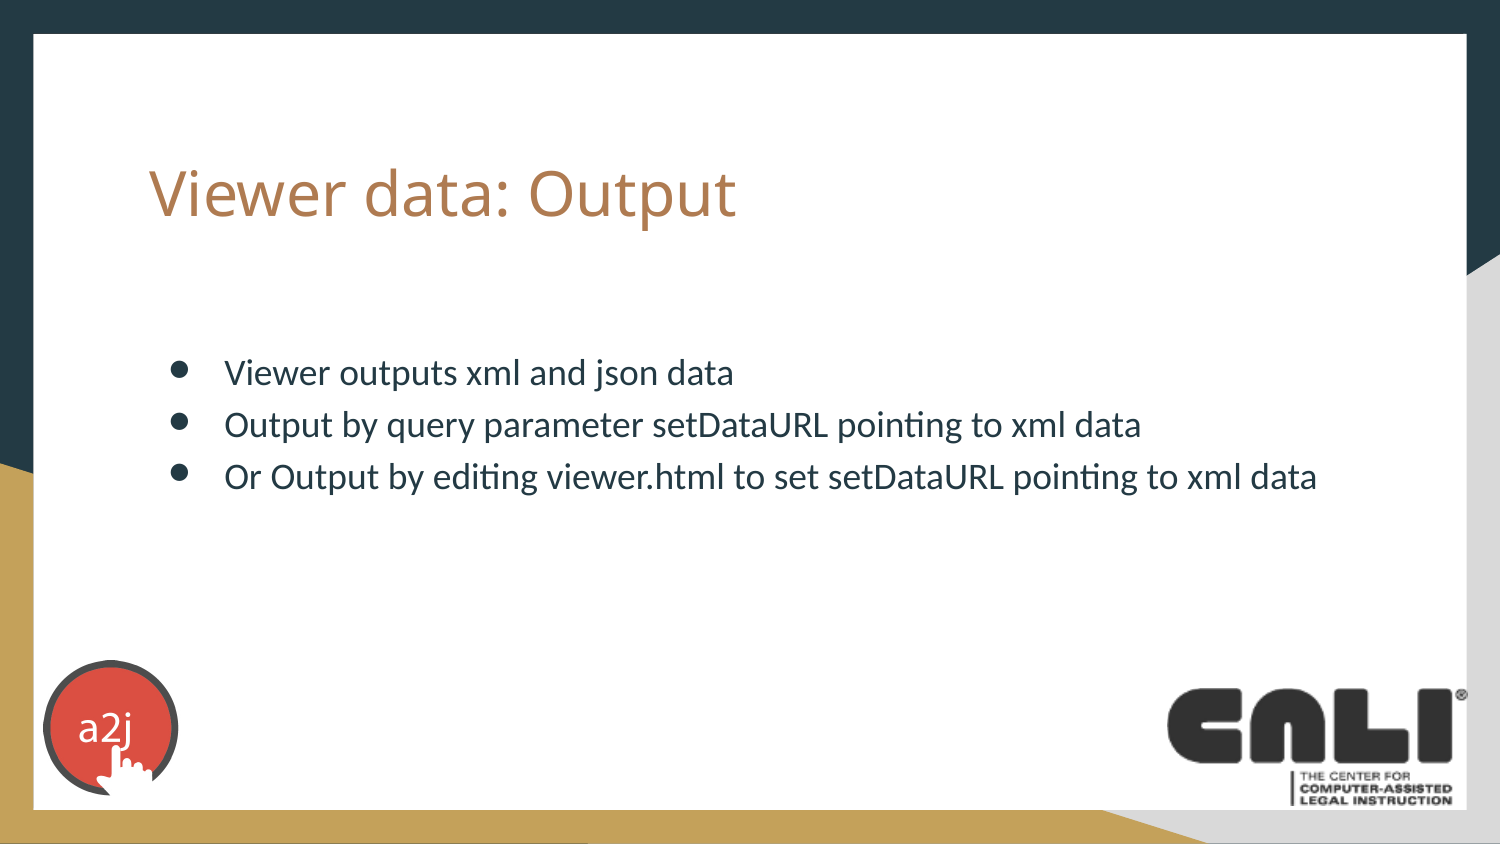

# Viewer data: Output
Viewer outputs xml and json data
Output by query parameter setDataURL pointing to xml data
Or Output by editing viewer.html to set setDataURL pointing to xml data